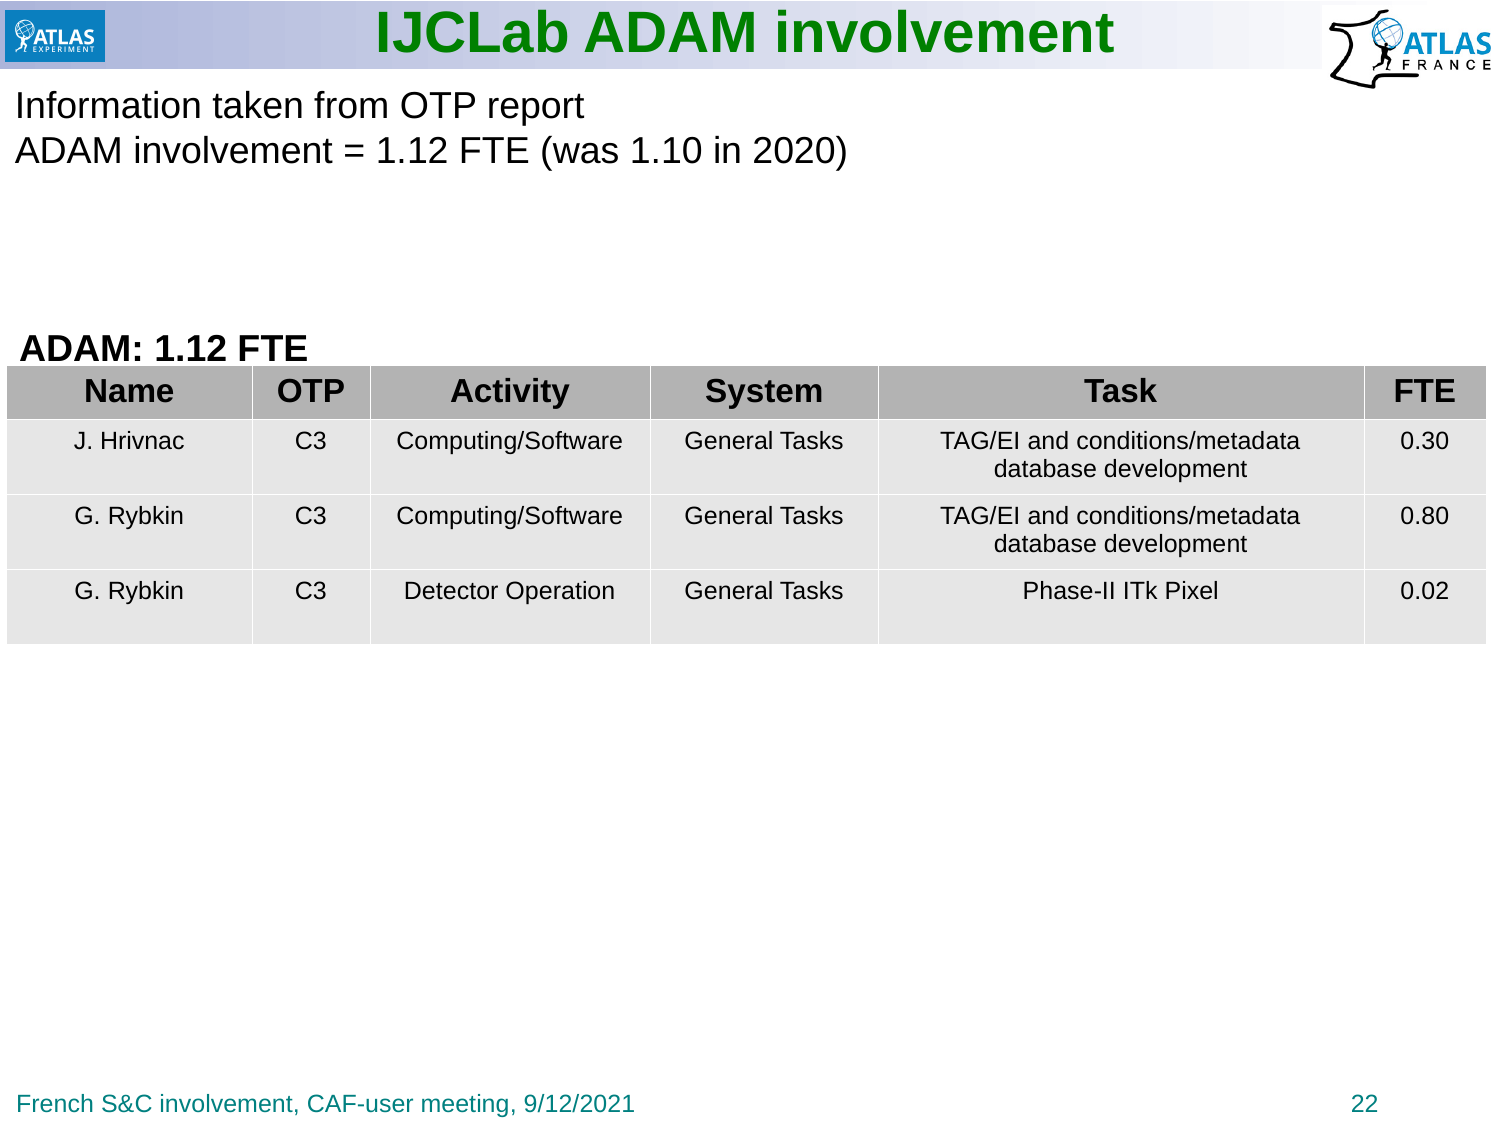

IJCLab ADAM involvement
Information taken from OTP report
ADAM involvement = 1.12 FTE (was 1.10 in 2020)
ADAM: 1.12 FTE
| Name | OTP | Activity | System | Task | FTE |
| --- | --- | --- | --- | --- | --- |
| J. Hrivnac | C3 | Computing/Software | General Tasks | TAG/EI and conditions/metadata database development | 0.30 |
| G. Rybkin | C3 | Computing/Software | General Tasks | TAG/EI and conditions/metadata database development | 0.80 |
| G. Rybkin | C3 | Detector Operation | General Tasks | Phase-II ITk Pixel | 0.02 |